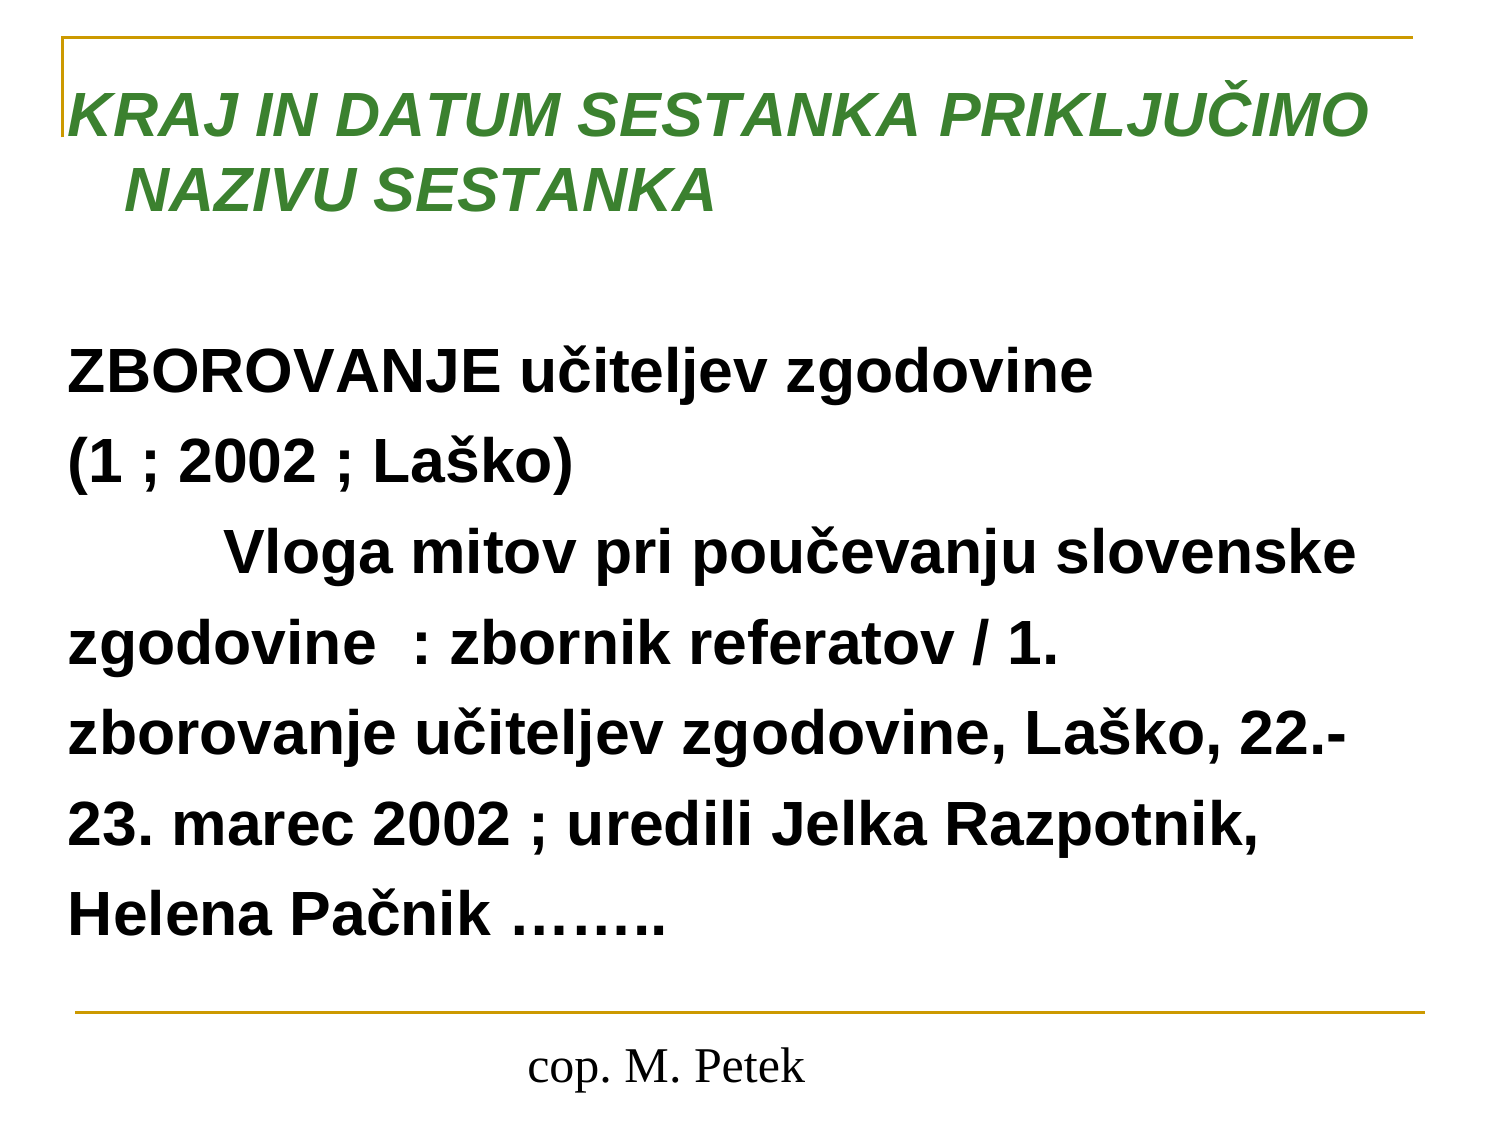

# KRAJ IN DATUM SESTANKA PRIKLJUČIMO NAZIVU SESTANKA
ZBOROVANJE učiteljev zgodovine
(1 ; 2002 ; Laško)
 Vloga mitov pri poučevanju slovenske
zgodovine : zbornik referatov / 1.
zborovanje učiteljev zgodovine, Laško, 22.-
23. marec 2002 ; uredili Jelka Razpotnik,
Helena Pačnik ……..
cop. M. Petek